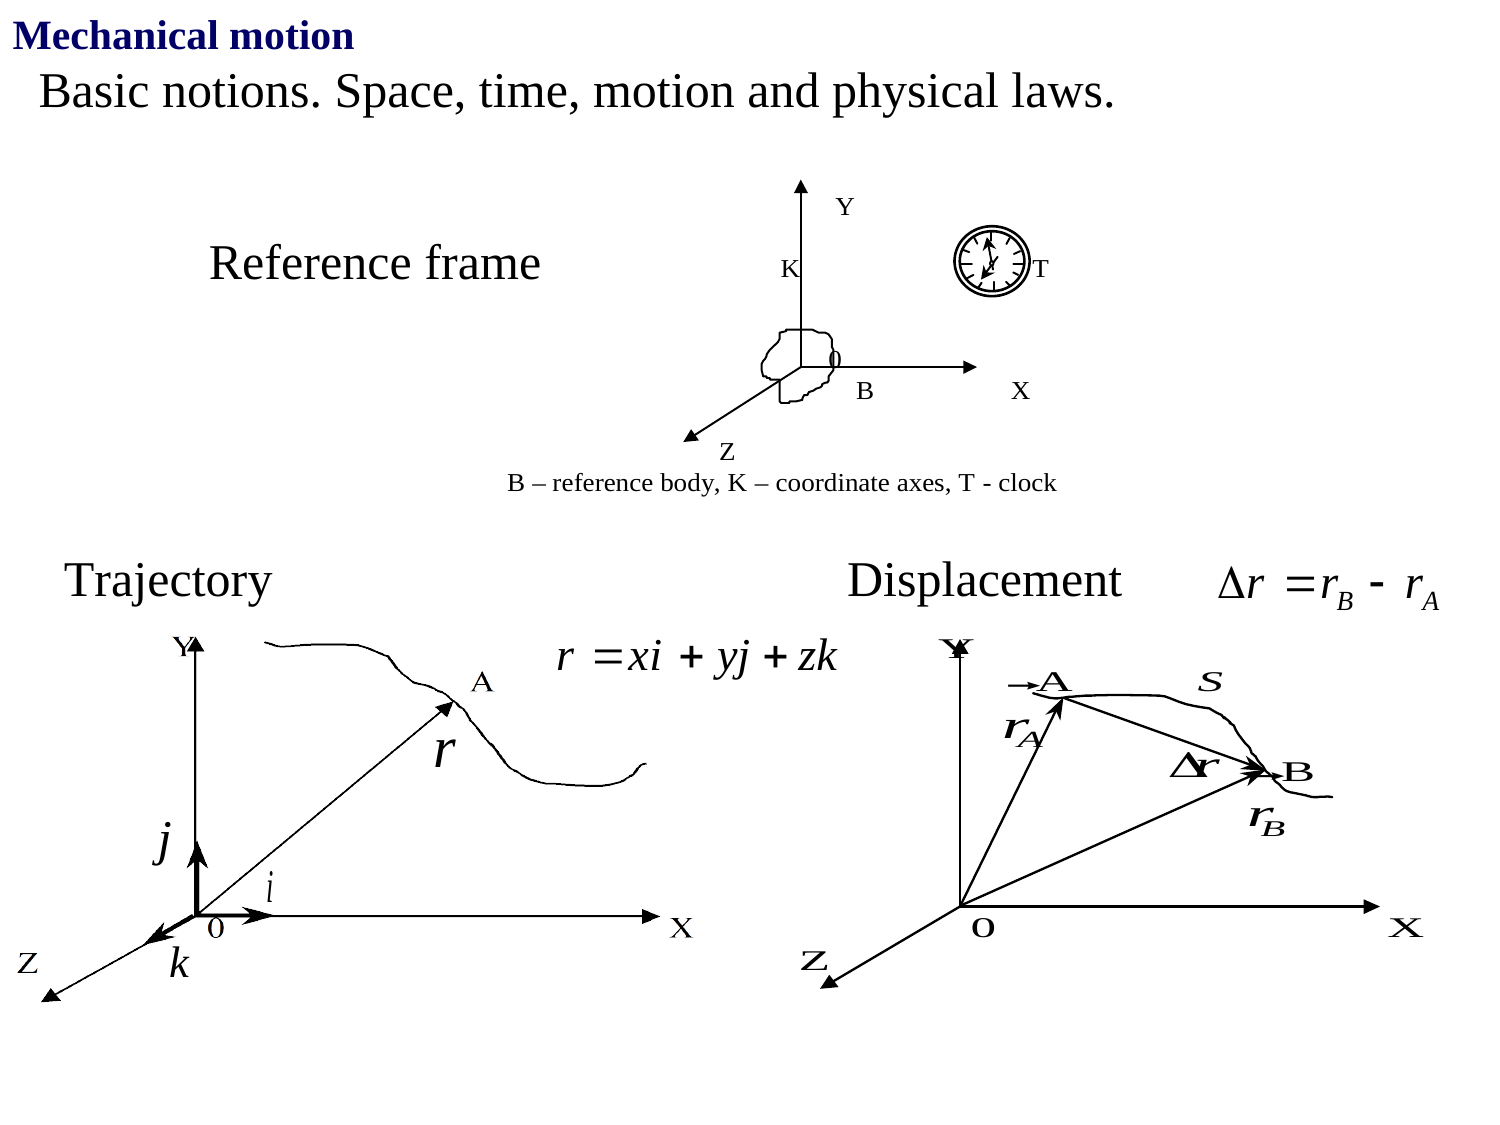

Mechanical motion
Basic notions. Space, time, motion and physical laws.
Reference frame
Trajectory
Displacement